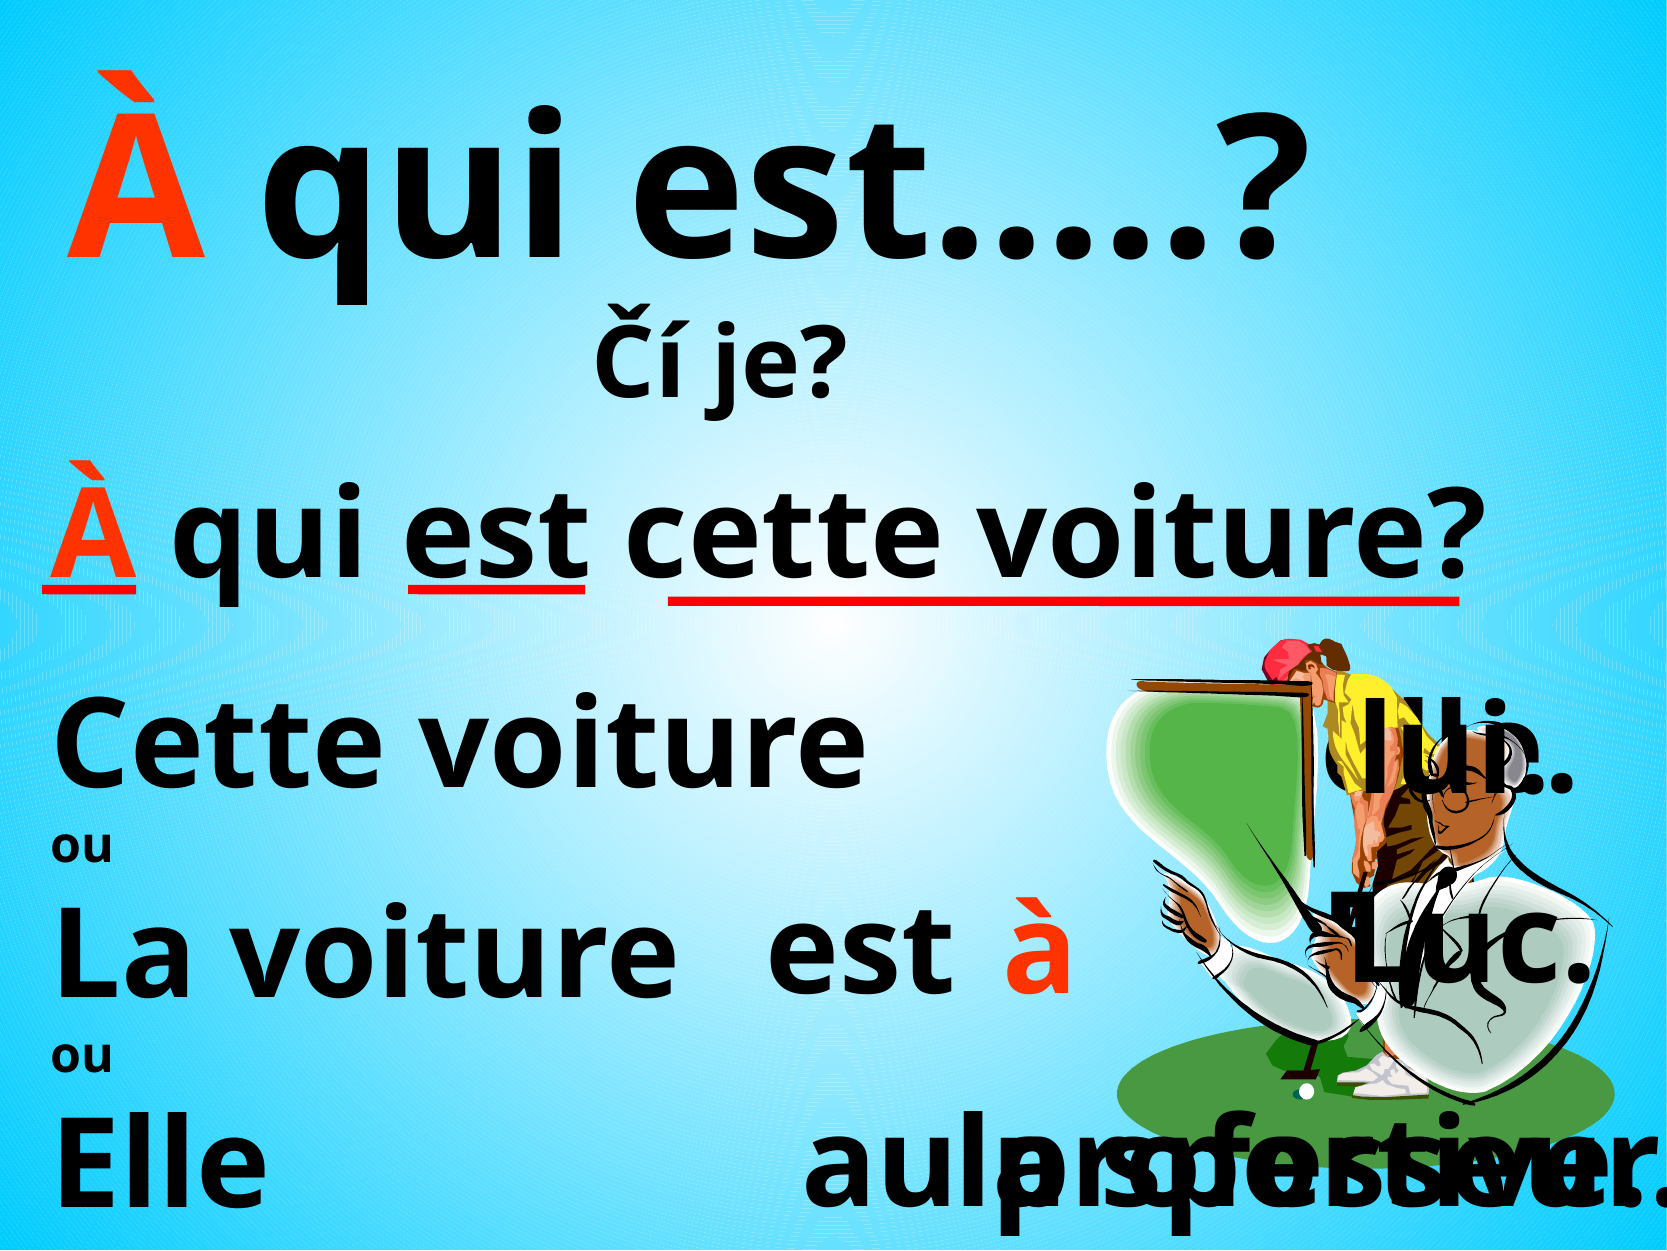

À qui est.....?
Čí je?
À qui est cette voiture?
Cette voiture
ou
La voiture
ou
Elle
elle.
lui.
Eve.
Luc.
à
est
au professeur.
la sportive.